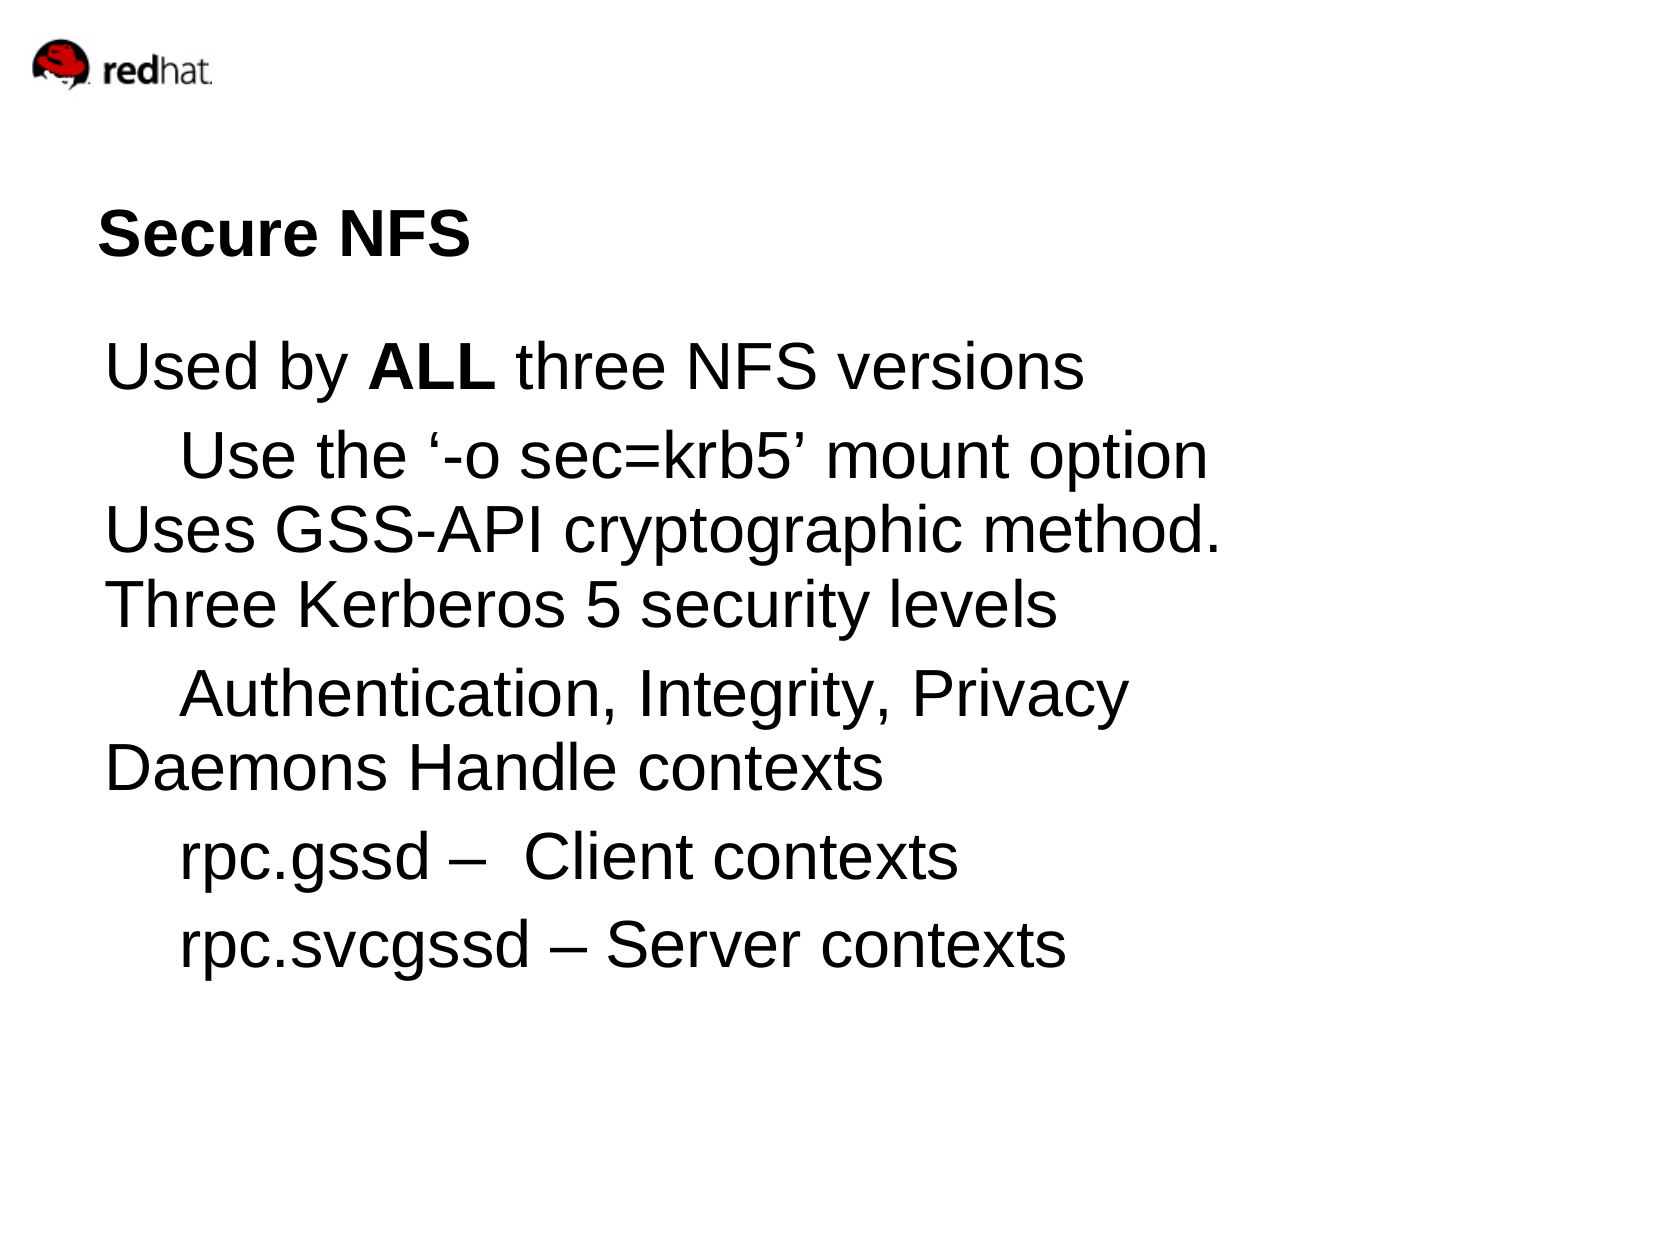

# Secure NFS
Used by ALL three NFS versions
Use the ‘-o sec=krb5’ mount option
Uses GSS-API cryptographic method.
Three Kerberos 5 security levels
Authentication, Integrity, Privacy
Daemons Handle contexts
rpc.gssd – Client contexts
rpc.svcgssd – Server contexts